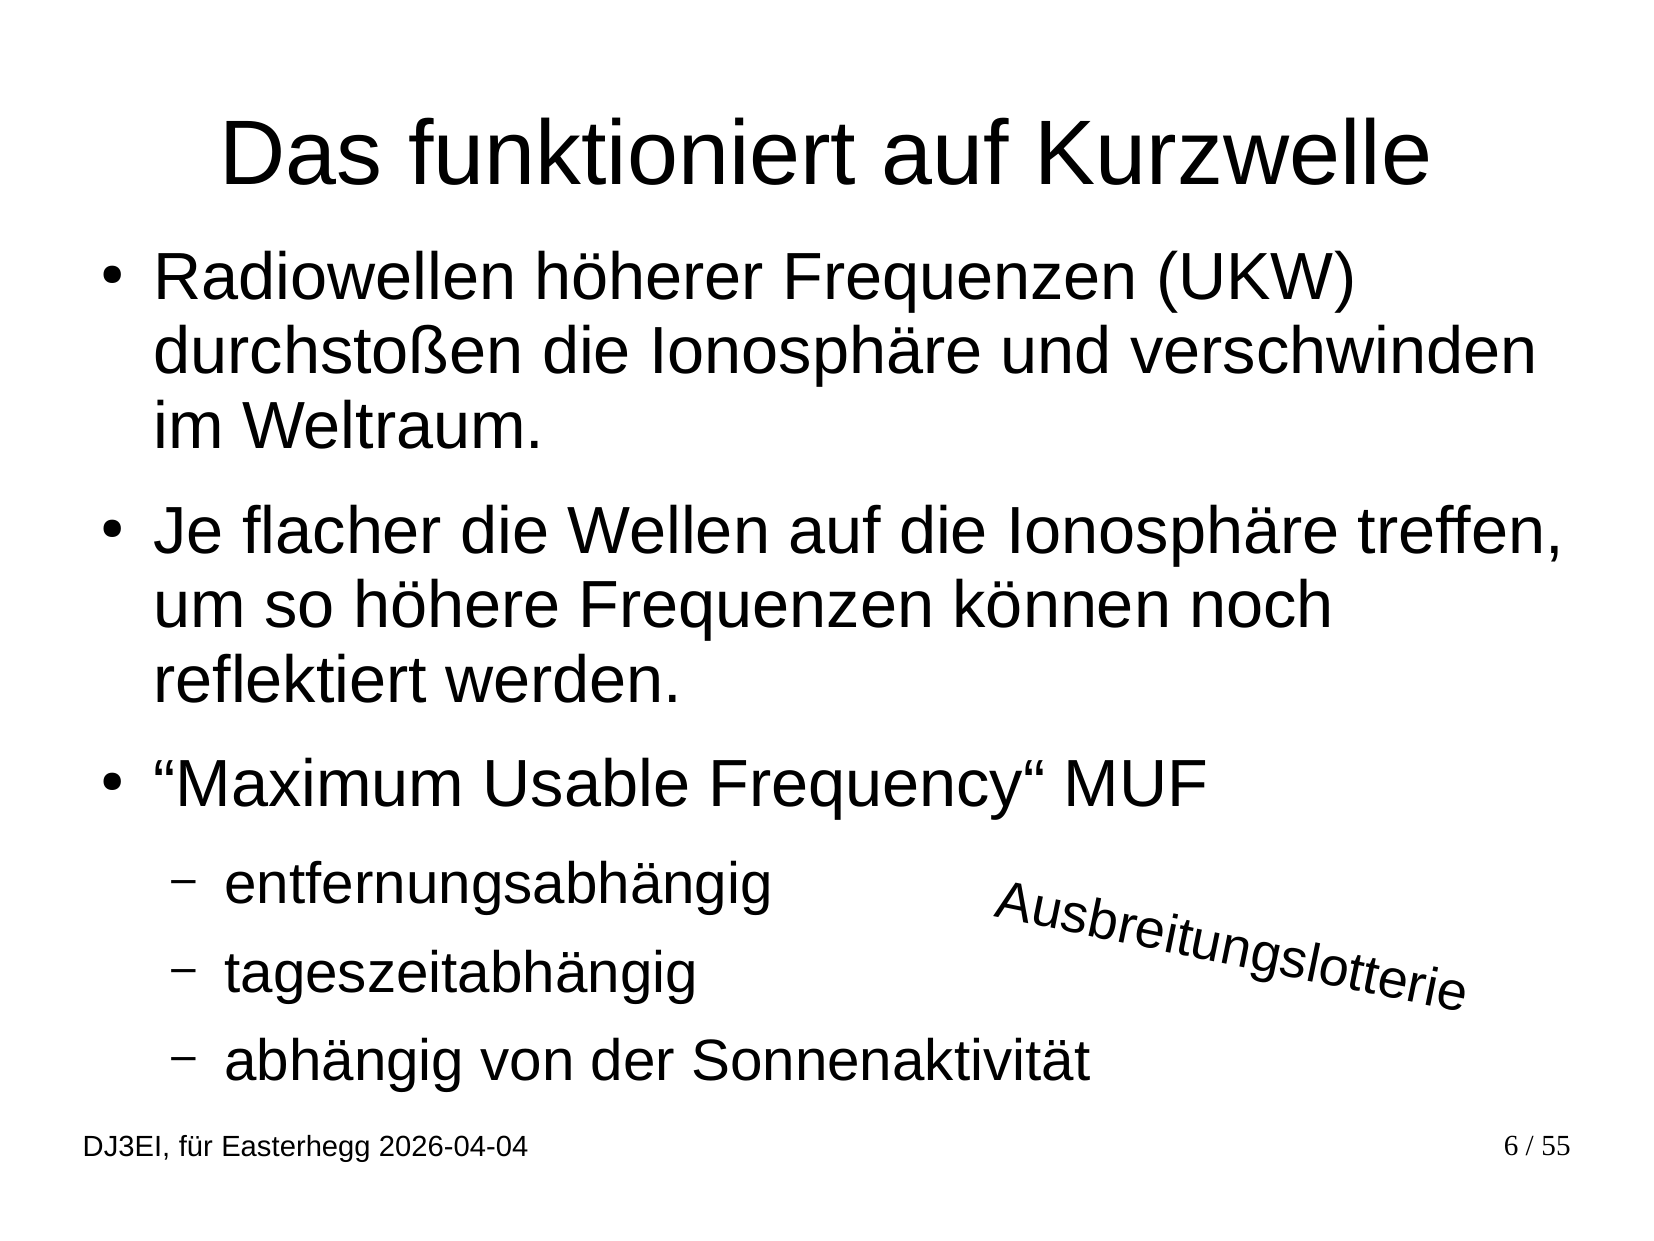

# Das funktioniert auf Kurzwelle
Radiowellen höherer Frequenzen (UKW)
durchstoßen die Ionosphäre und verschwinden
im Weltraum.
Je flacher die Wellen auf die Ionosphäre treffen,
um so höhere Frequenzen können noch reflektiert werden.
“Maximum Usable Frequency“ MUF
entfernungsabhängig
tageszeitabhängig
abhängig von der Sonnenaktivität
Ausbreitungslotterie
6